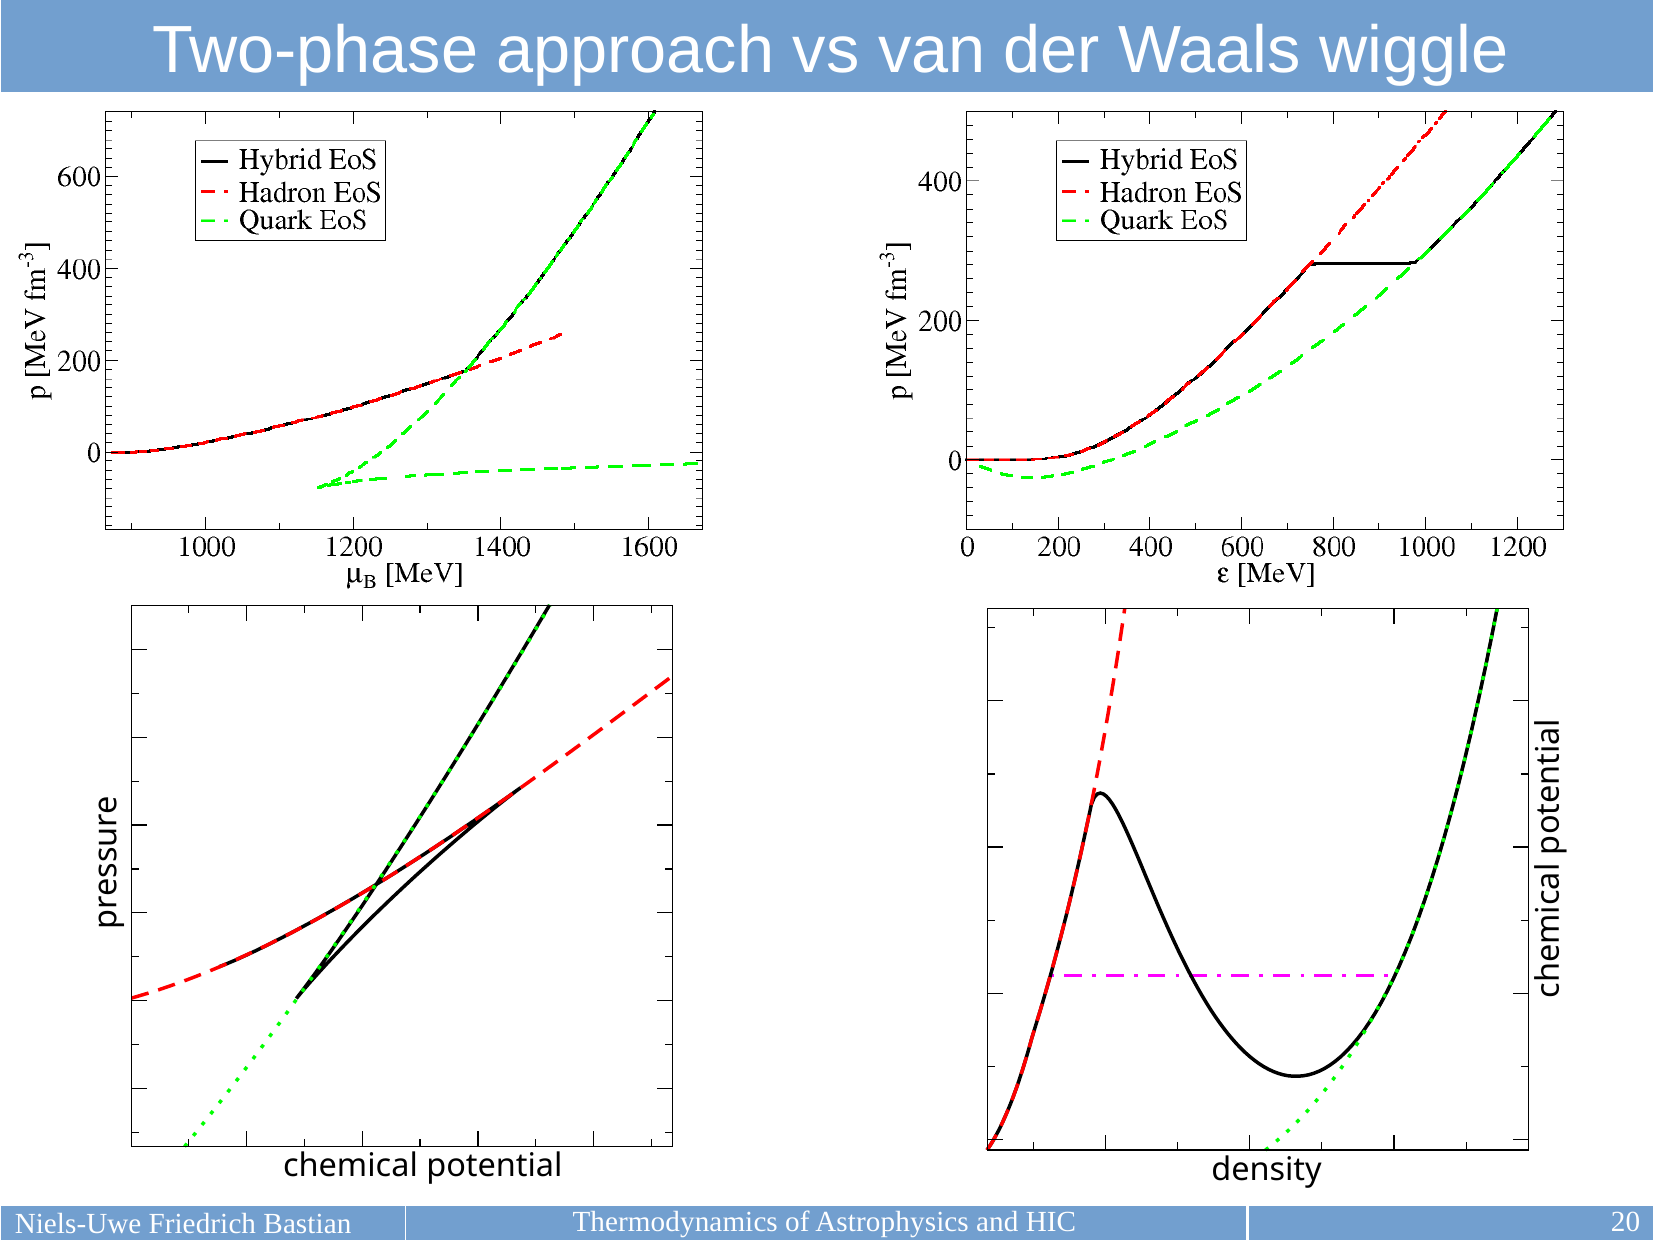

# Two-phase approach vs van der Waals wiggle
Thermodynamics of Astrophysics and HIC
20